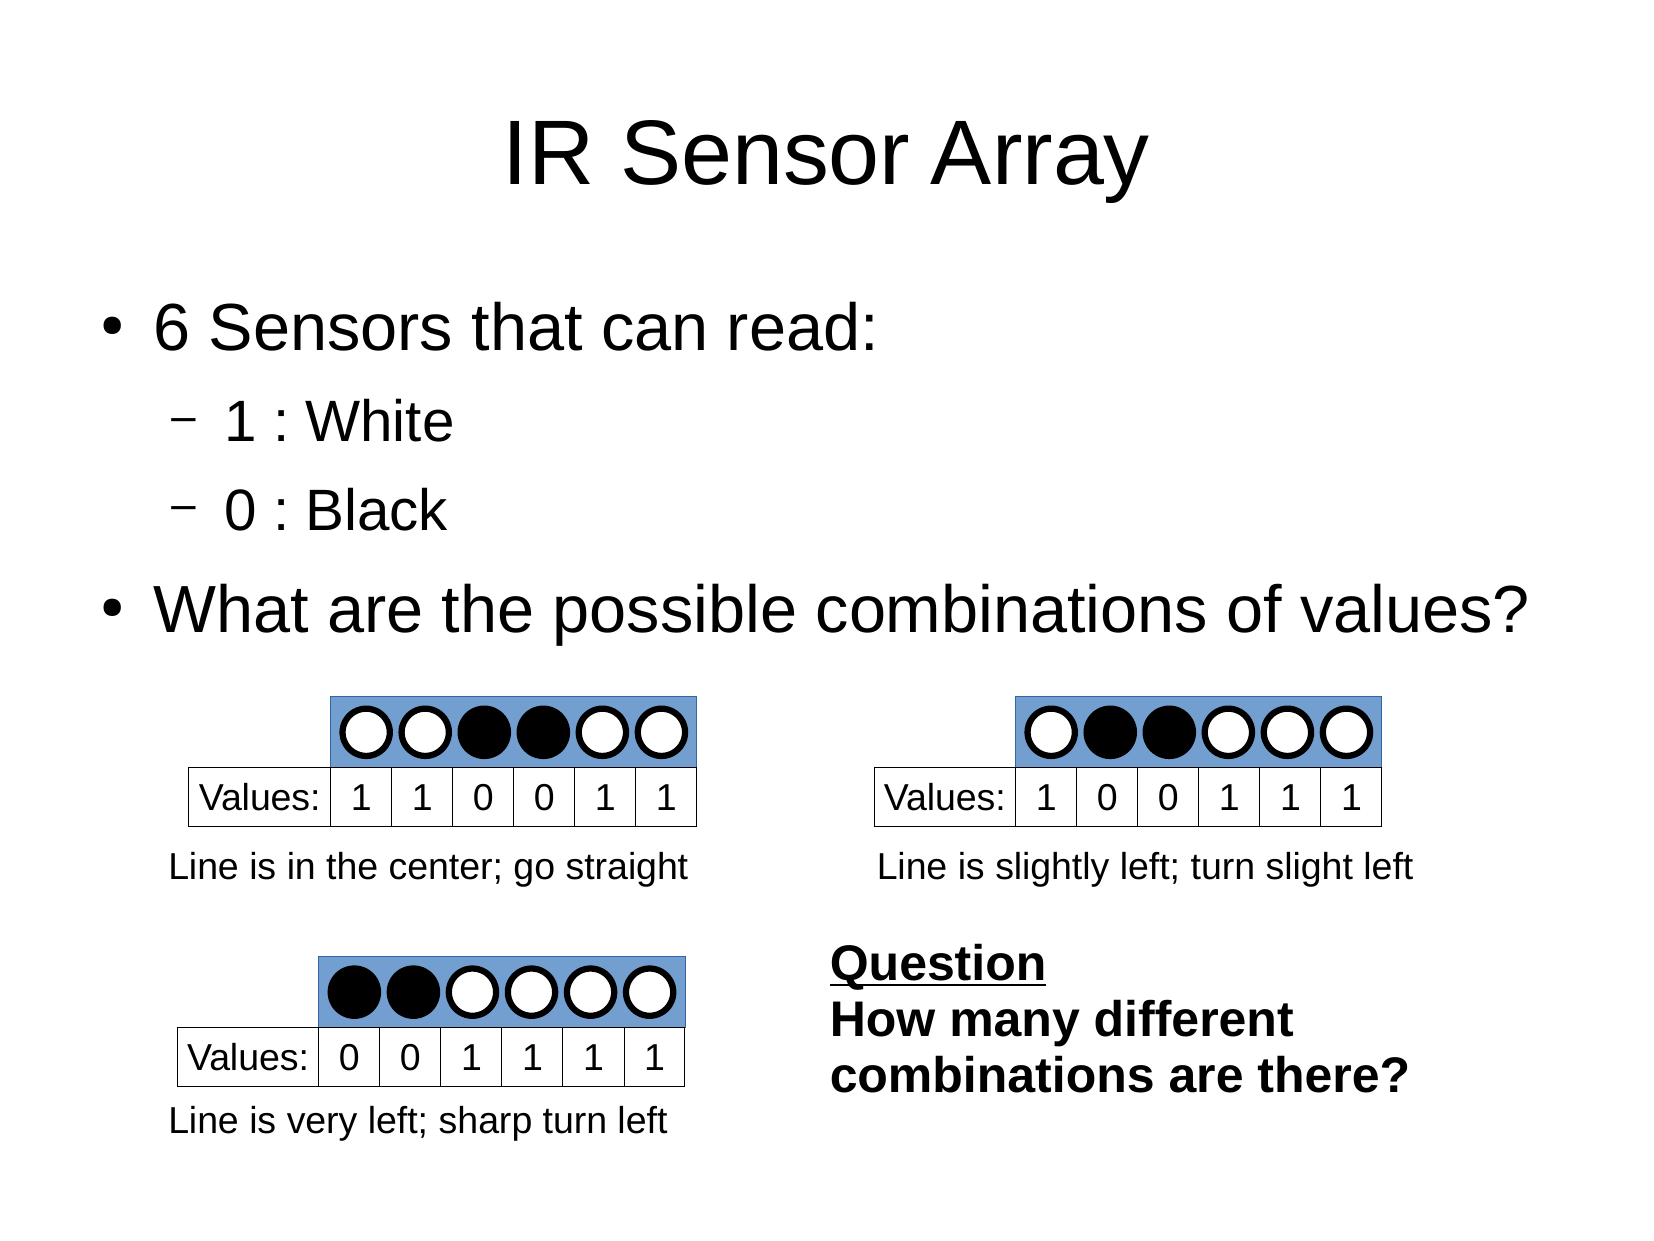

# IR Sensor Array
6 Sensors that can read:
1 : White
0 : Black
What are the possible combinations of values?
Values:
1
1
0
0
1
1
Values:
1
0
0
1
1
1
Line is in the center; go straight
Line is slightly left; turn slight left
Question
How many different combinations are there?
Values:
0
0
1
1
1
1
Line is very left; sharp turn left